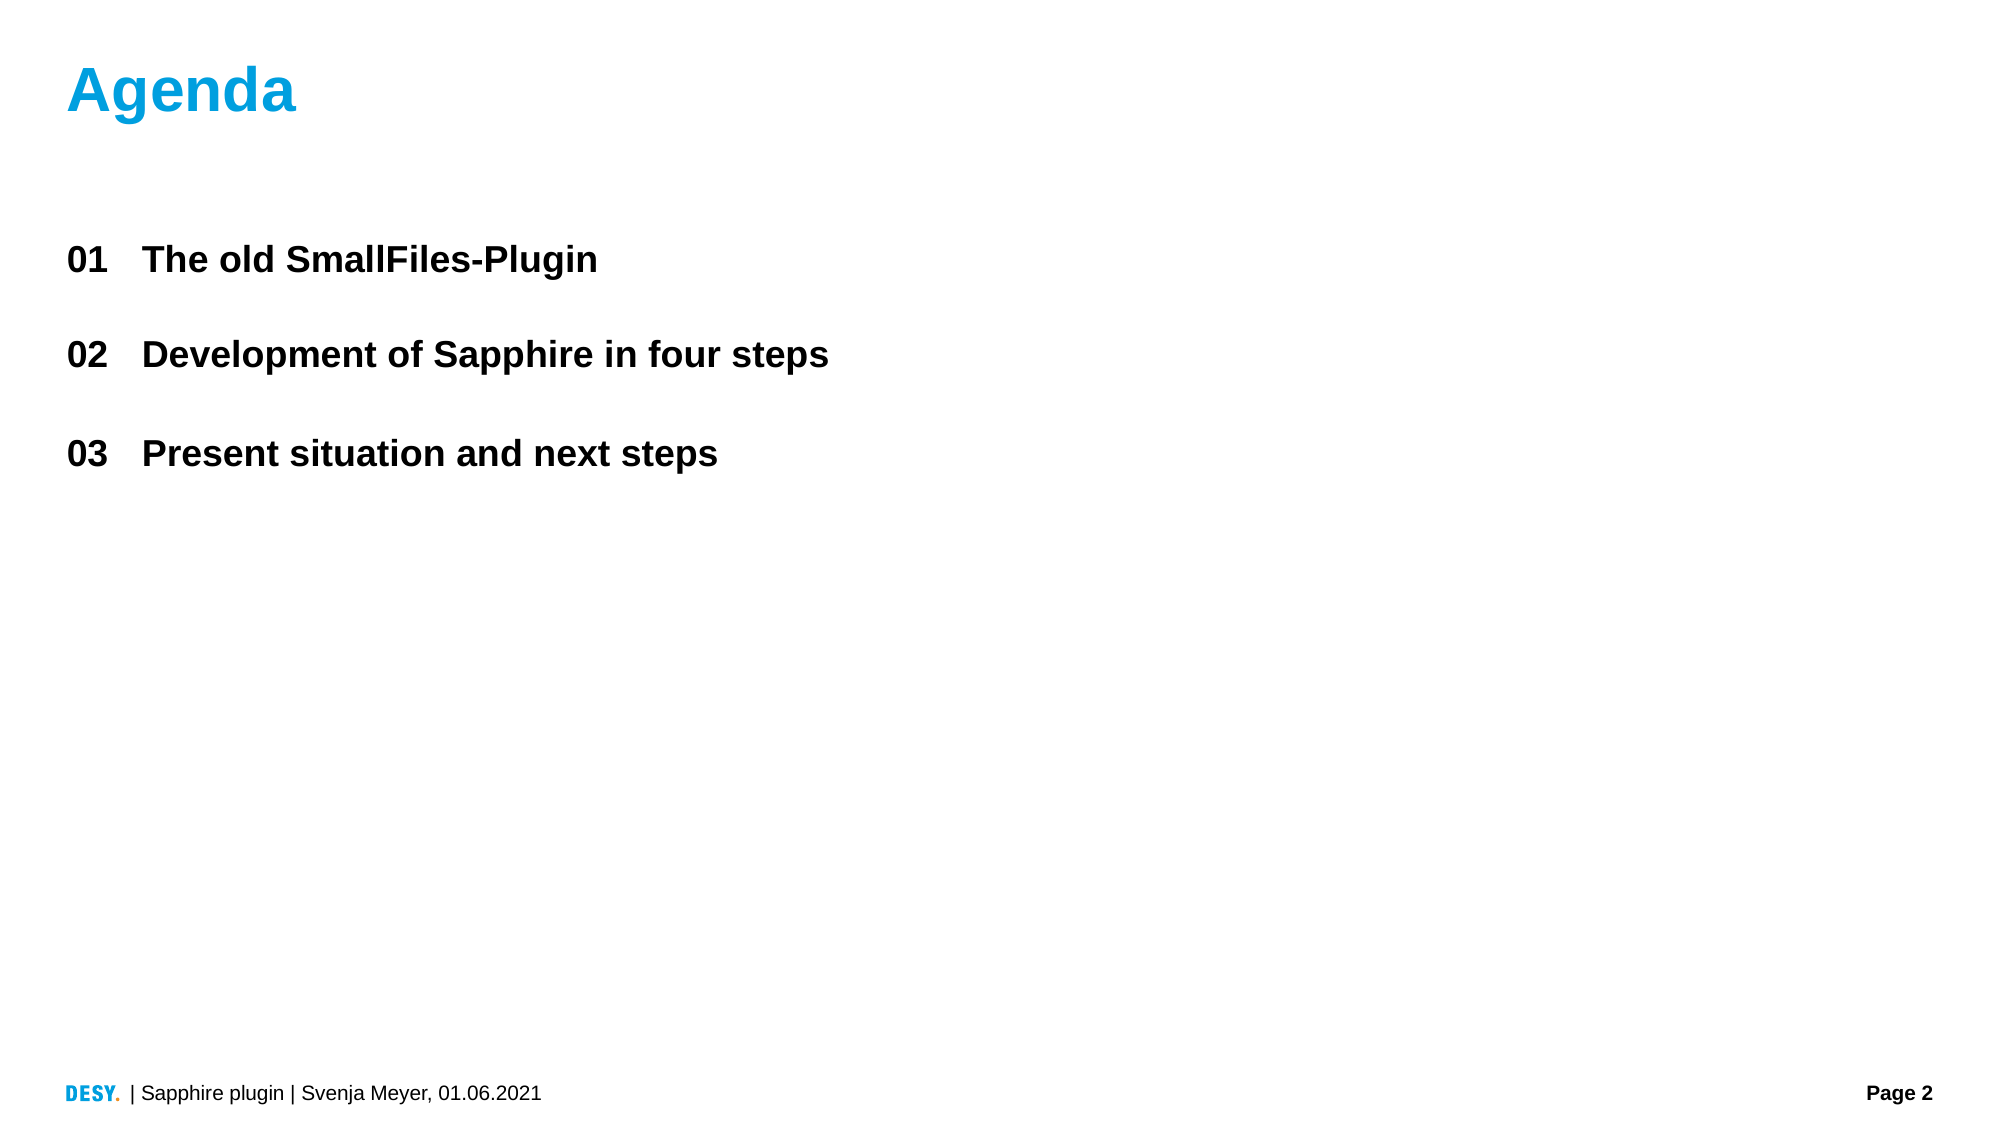

# Agenda
01	The old SmallFiles-Plugin
02	Development of Sapphire in four steps
03	Present situation and next steps
| Sapphire plugin | Svenja Meyer, 01.06.2021